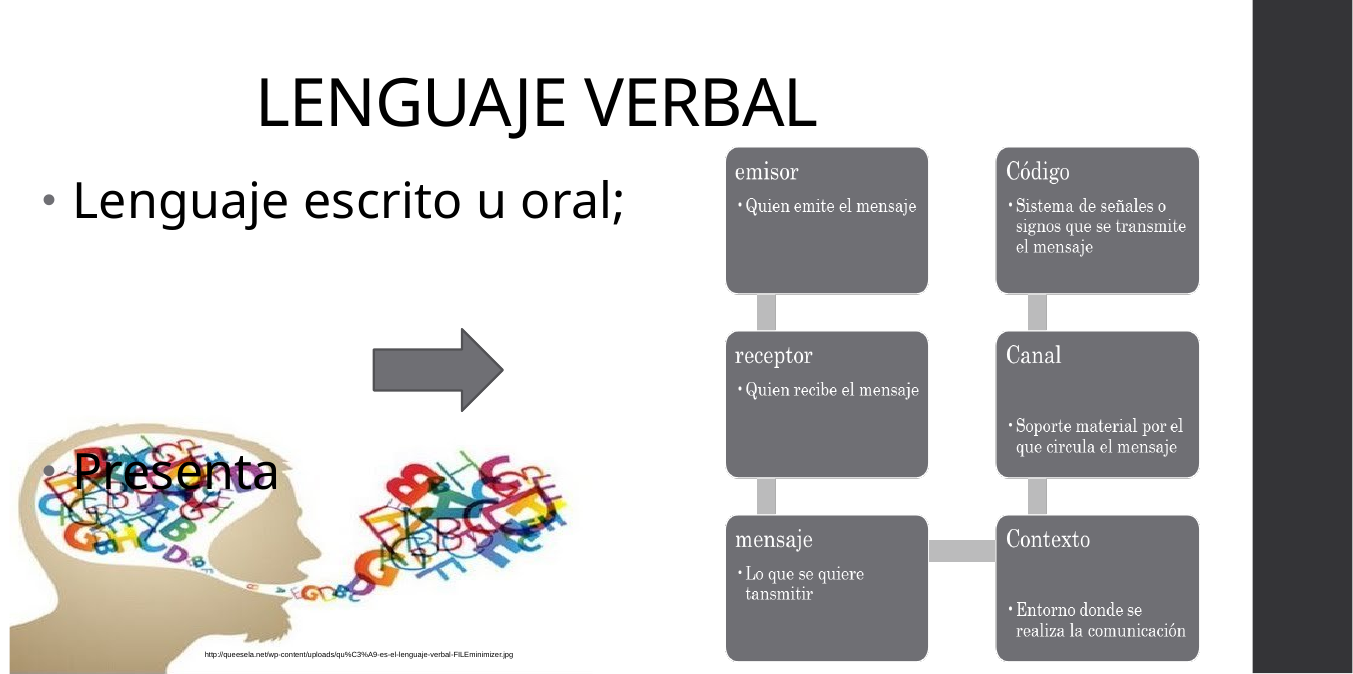

# LENGUAJE VERBAL
Lenguaje escrito u oral;
Presenta
http://queesela.net/wp-content/uploads/qu%C3%A9-es-el-lenguaje-verbal-FILEminimizer.jpg